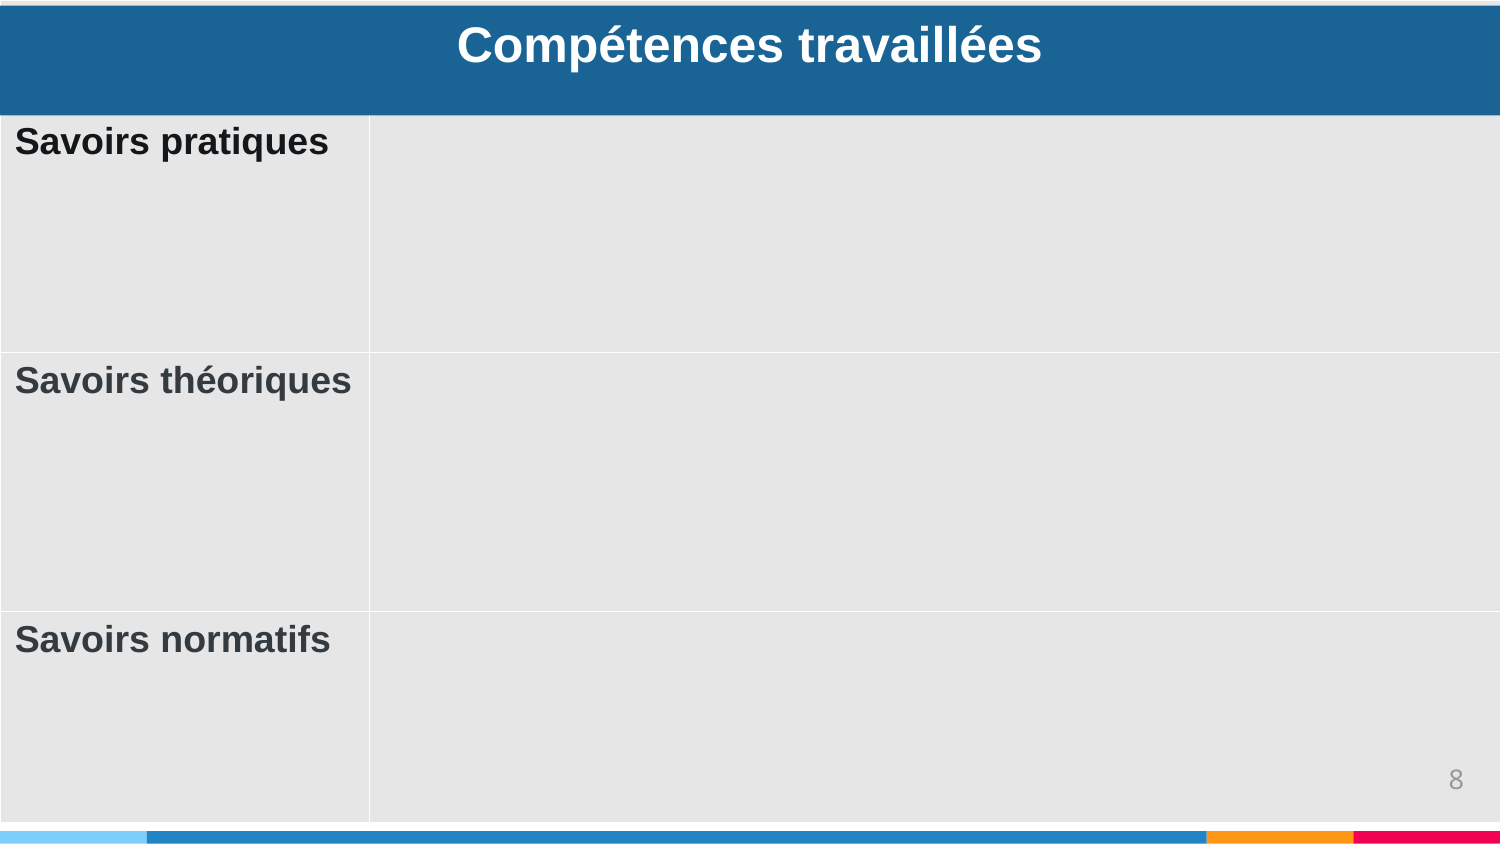

| | |
| --- | --- |
| Savoirs pratiques | |
| Savoirs théoriques | |
| Savoirs normatifs | |
Compétences travaillées
#